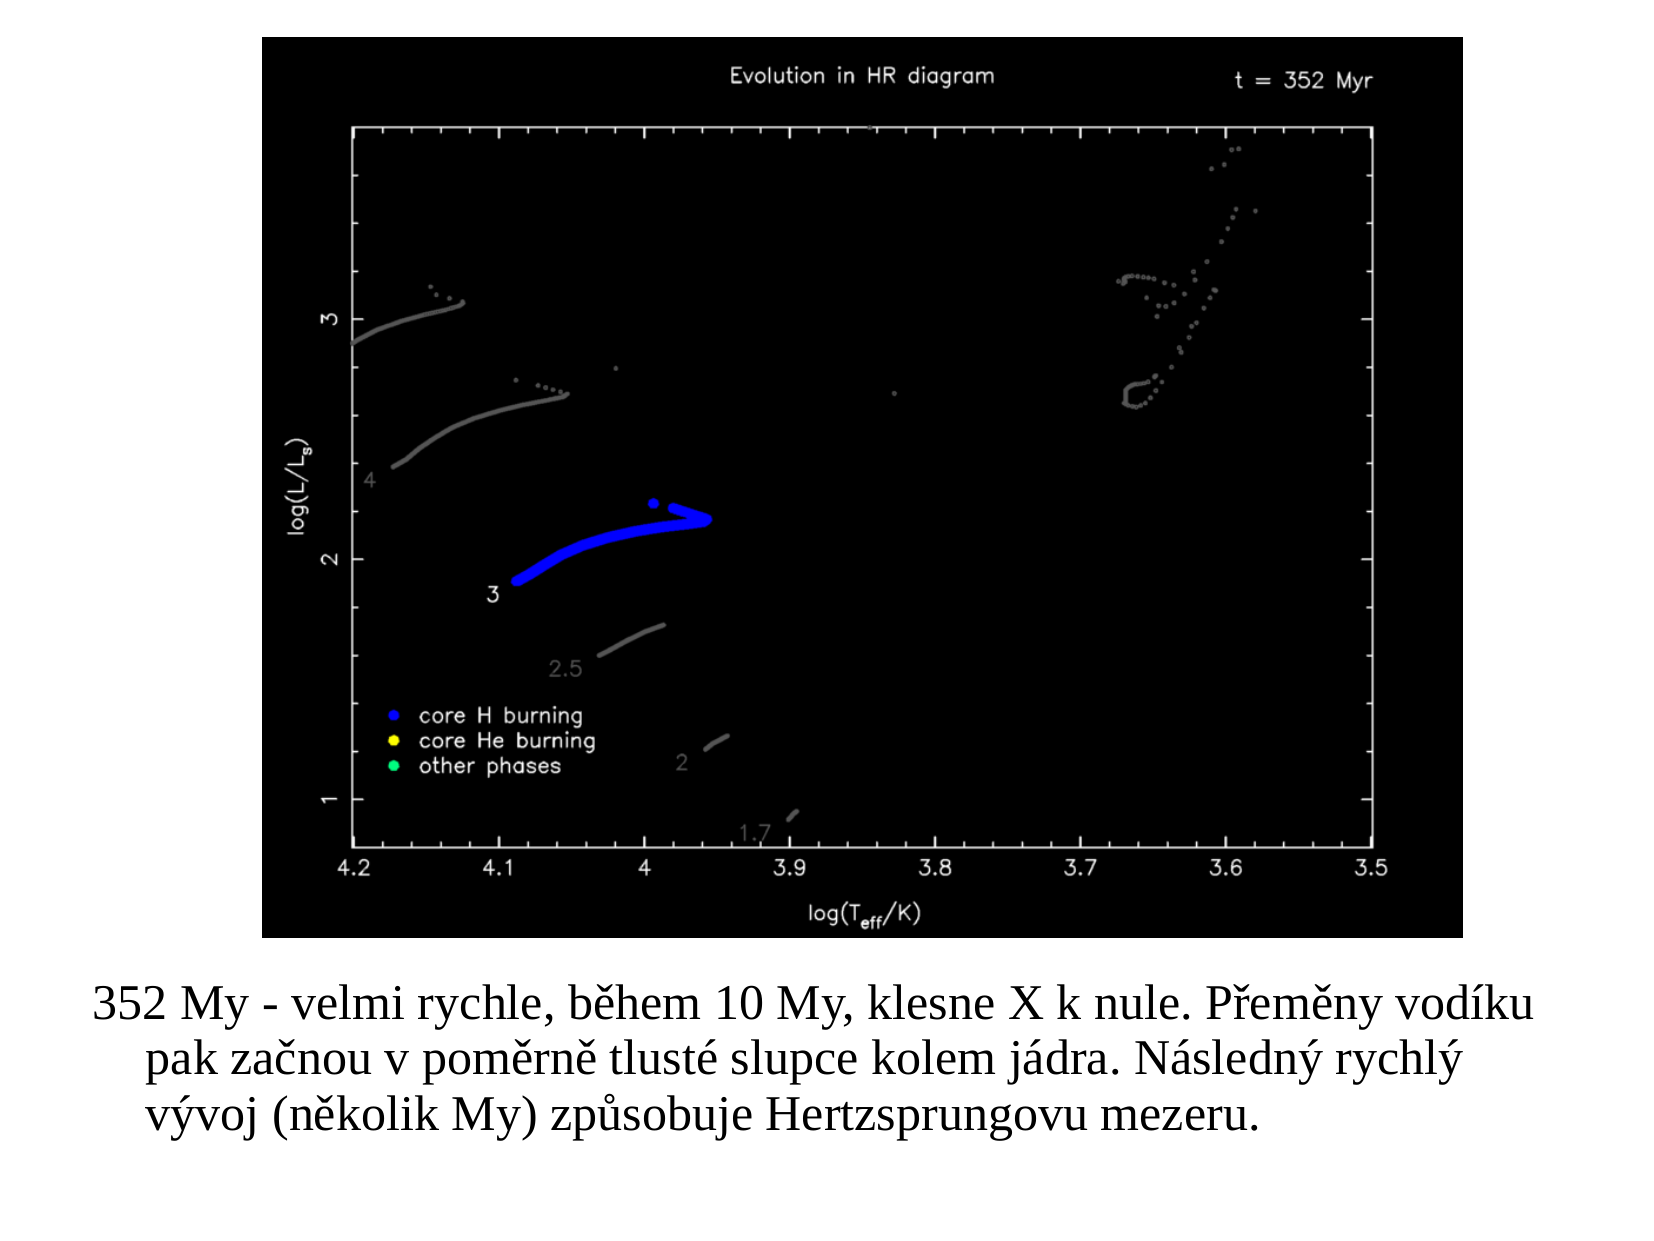

# 352 My - velmi rychle, během 10 My, klesne X k nule. Přeměny vodíku pak začnou v poměrně tlusté slupce kolem jádra. Následný rychlý vývoj (několik My) způsobuje Hertzsprungovu mezeru.